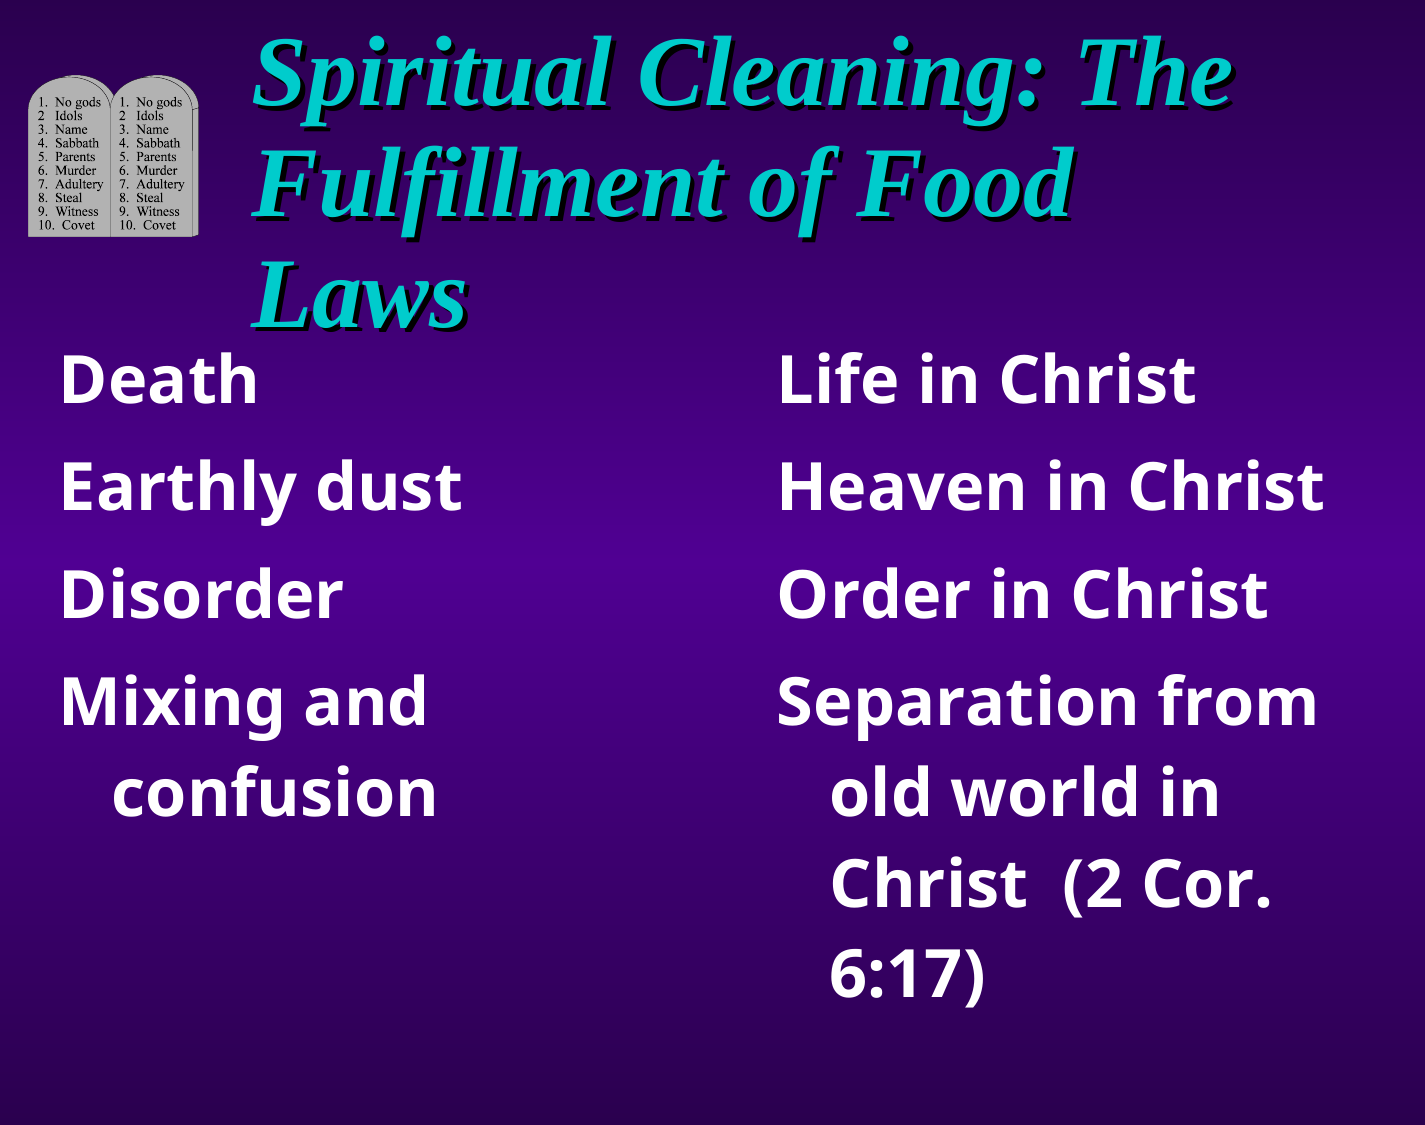

# Spiritual Cleaning: The Fulfillment of Food Laws
Death
Earthly dust
Disorder
Mixing and confusion
Life in Christ
Heaven in Christ
Order in Christ
Separation from old world in Christ (2 Cor. 6:17)